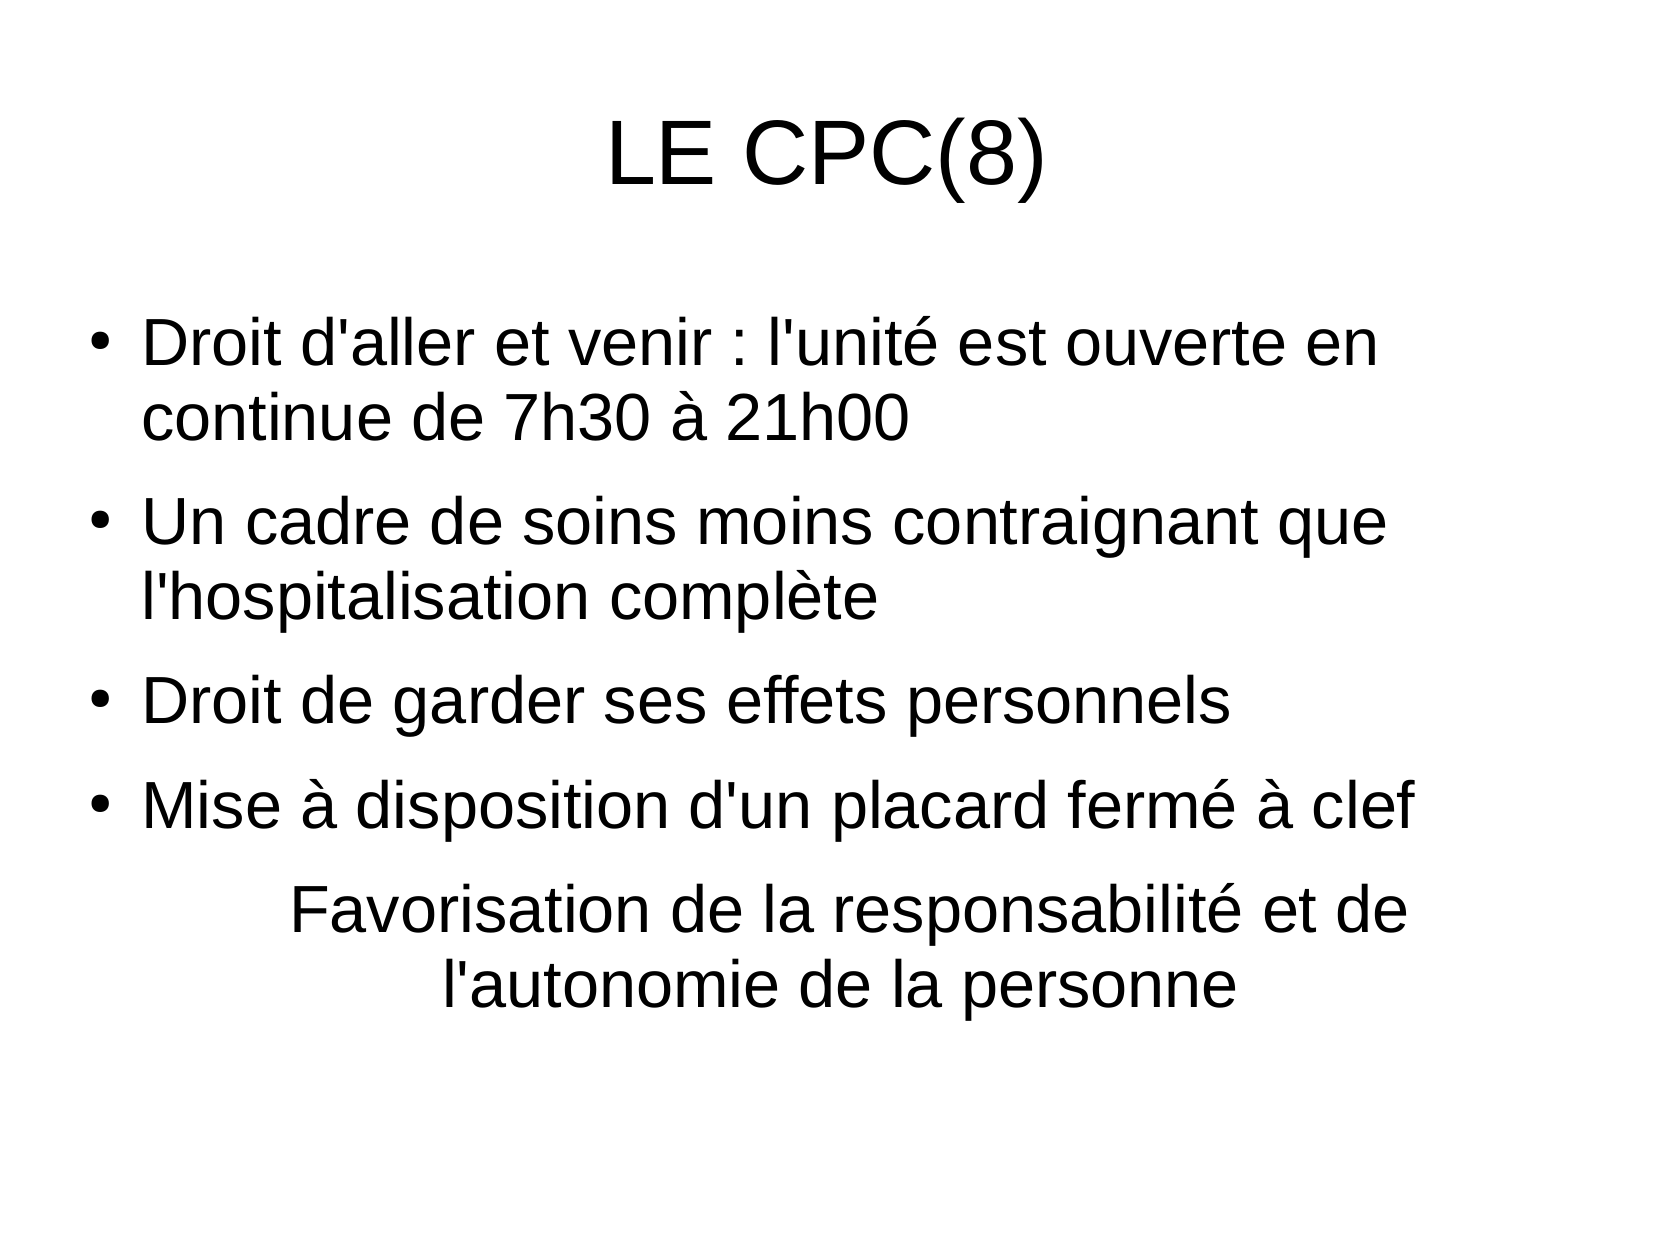

# LE CPC(8)
Droit d'aller et venir : l'unité est ouverte en continue de 7h30 à 21h00
Un cadre de soins moins contraignant que l'hospitalisation complète
Droit de garder ses effets personnels
Mise à disposition d'un placard fermé à clef
Favorisation de la responsabilité et de l'autonomie de la personne